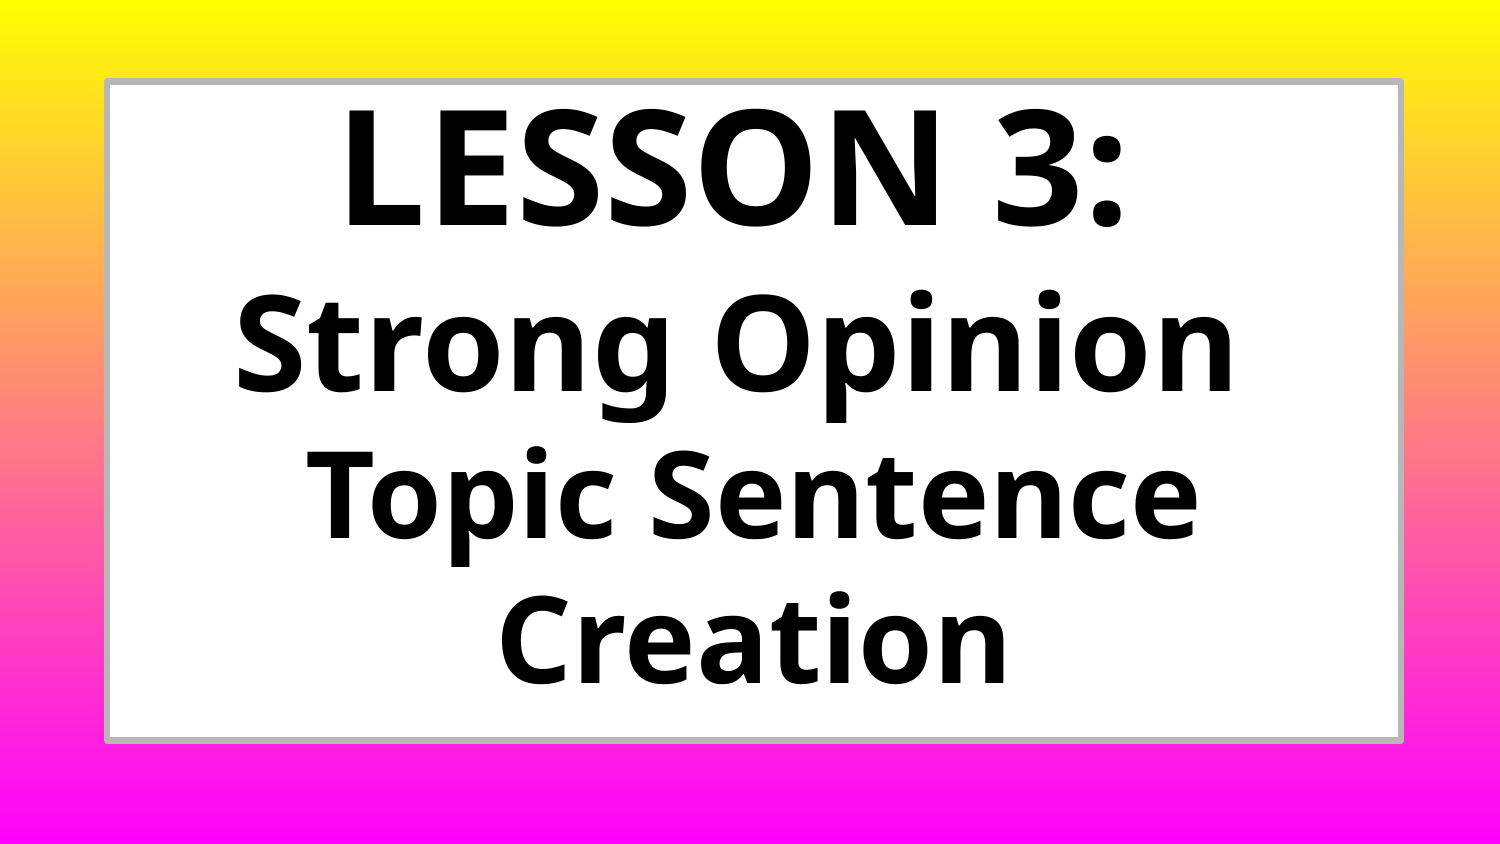

LESSON 3:
Strong Opinion
Topic Sentence Creation